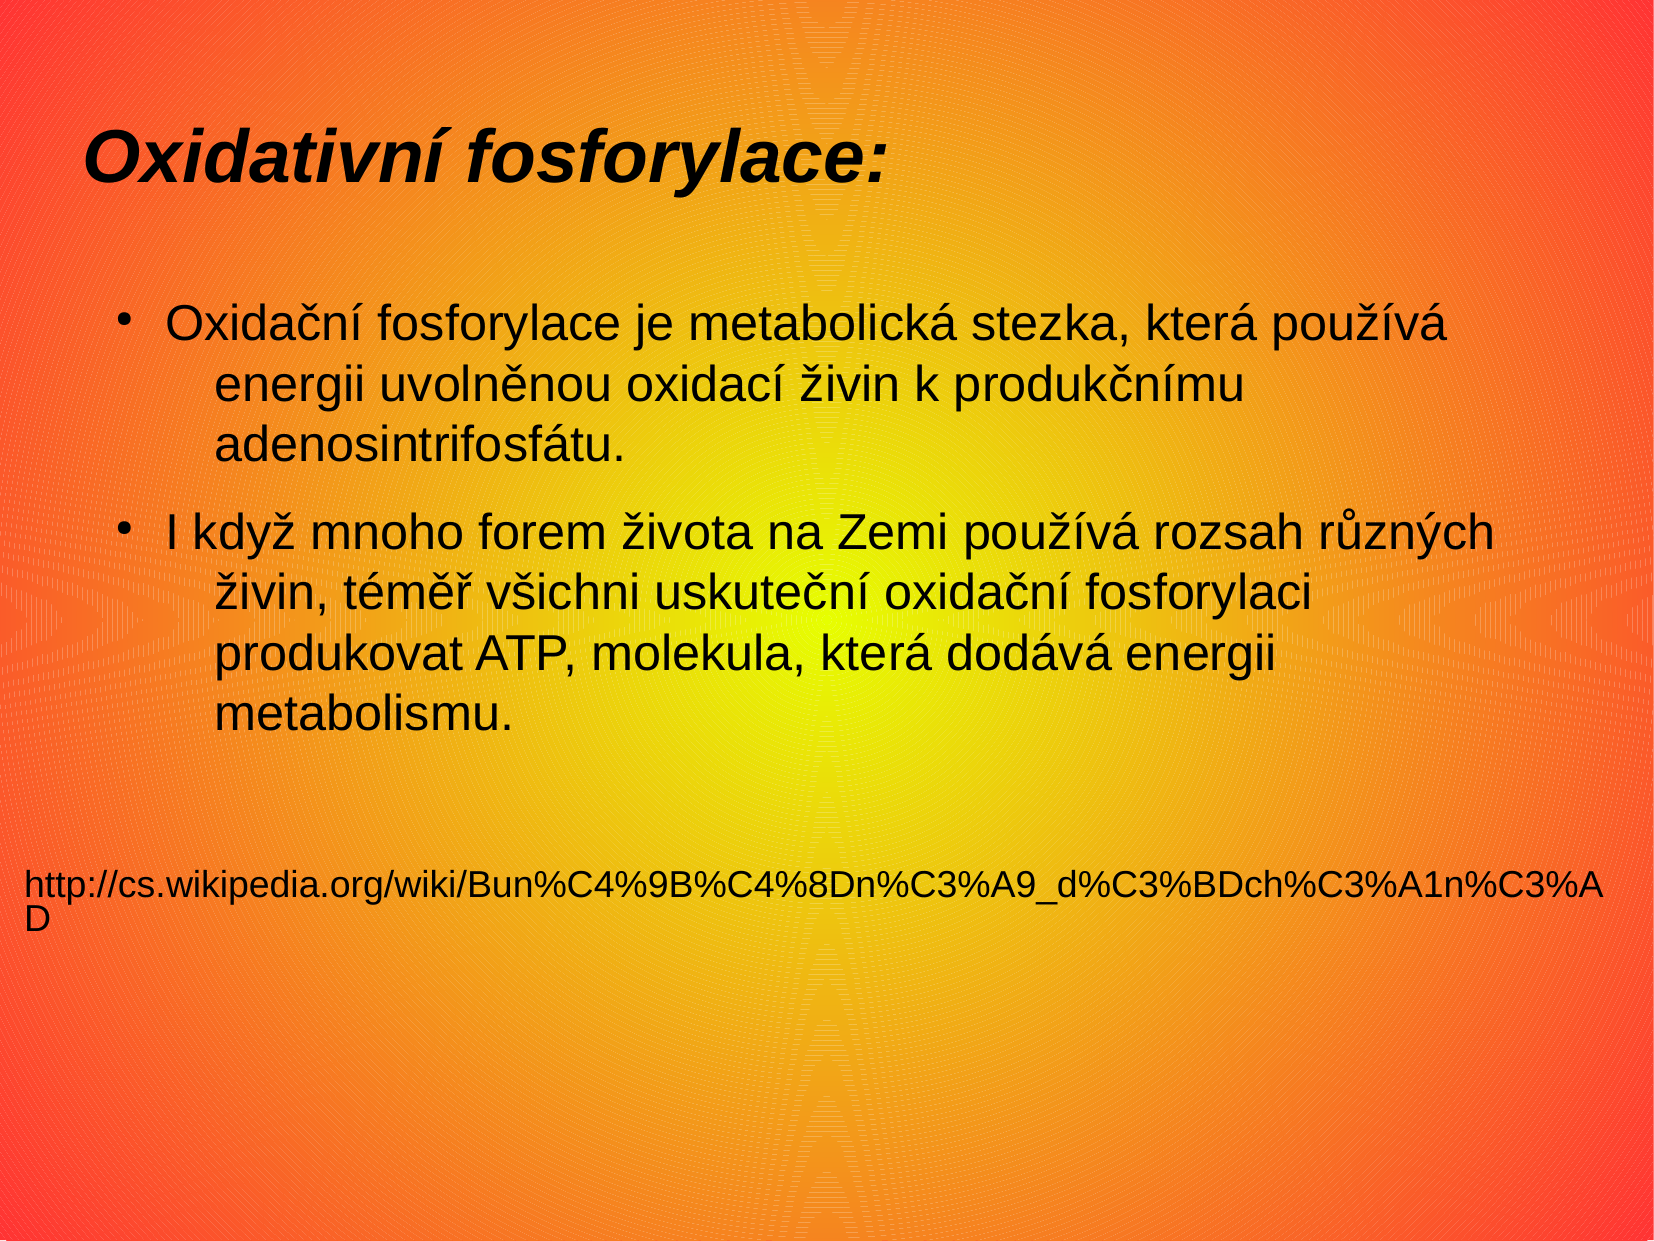

# Oxidativní fosforylace:
Oxidační fosforylace je metabolická stezka, která používá energii uvolněnou oxidací živin k produkčnímu adenosintrifosfátu.
I když mnoho forem života na Zemi používá rozsah různých živin, téměř všichni uskuteční oxidační fosforylaci produkovat ATP, molekula, která dodává energii metabolismu.
http://cs.wikipedia.org/wiki/Bun%C4%9B%C4%8Dn%C3%A9_d%C3%BDch%C3%A1n%C3%AD